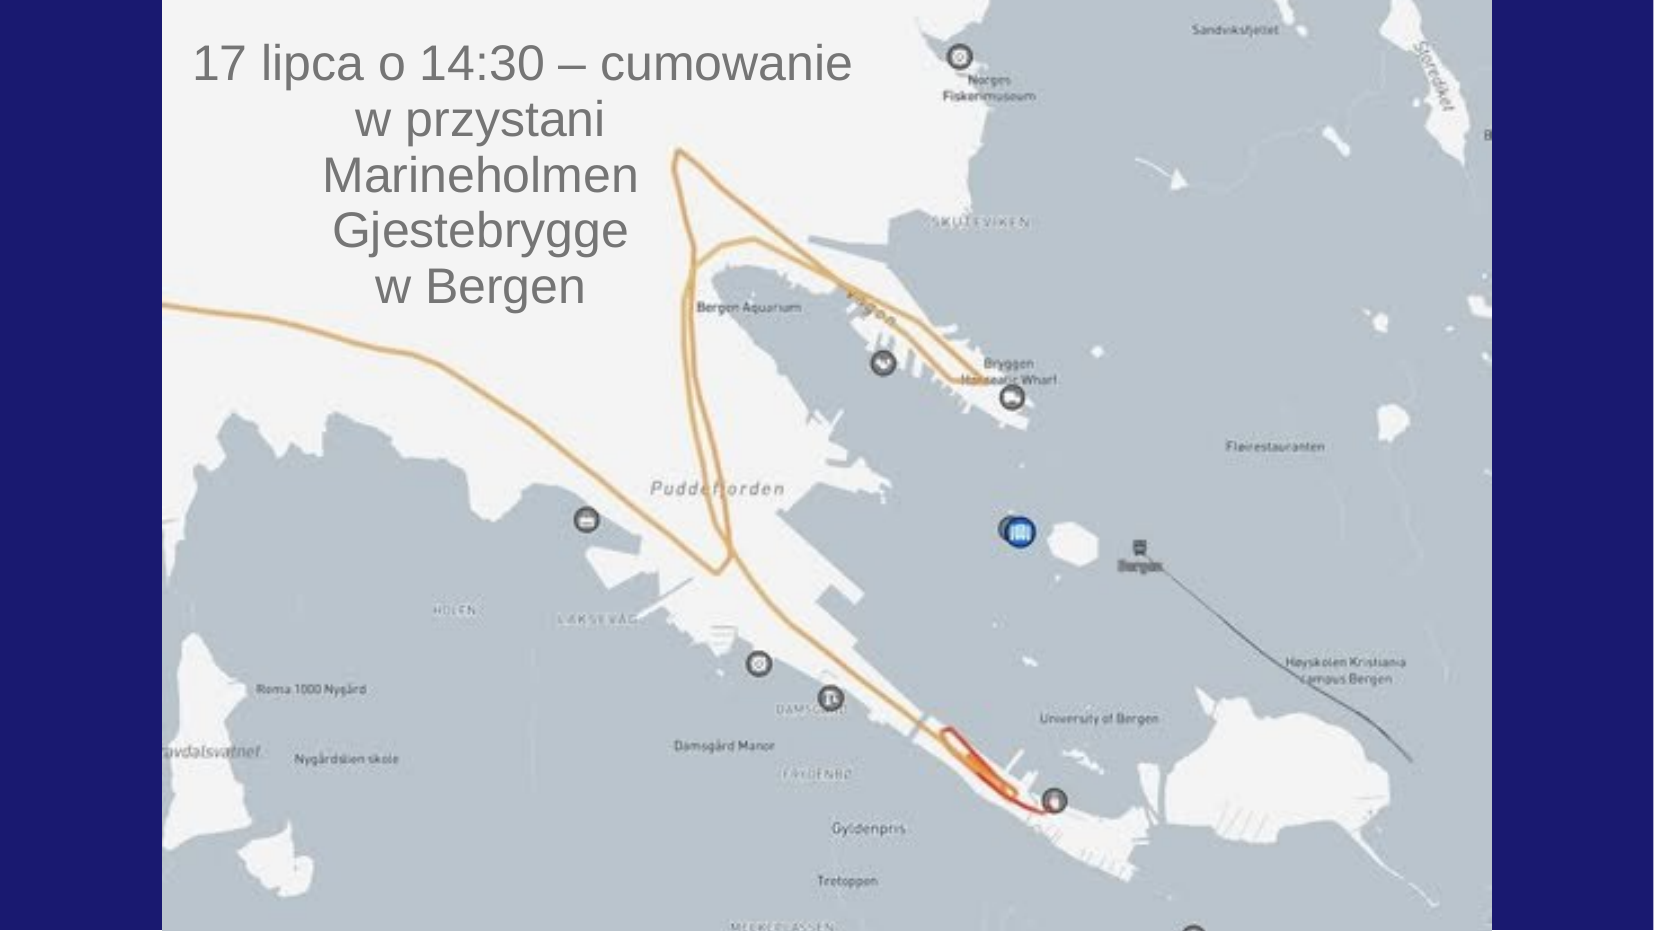

17 lipca o 14:30 – cumowanie
w przystani
Marineholmen
Gjestebrygge      
w Bergen
#